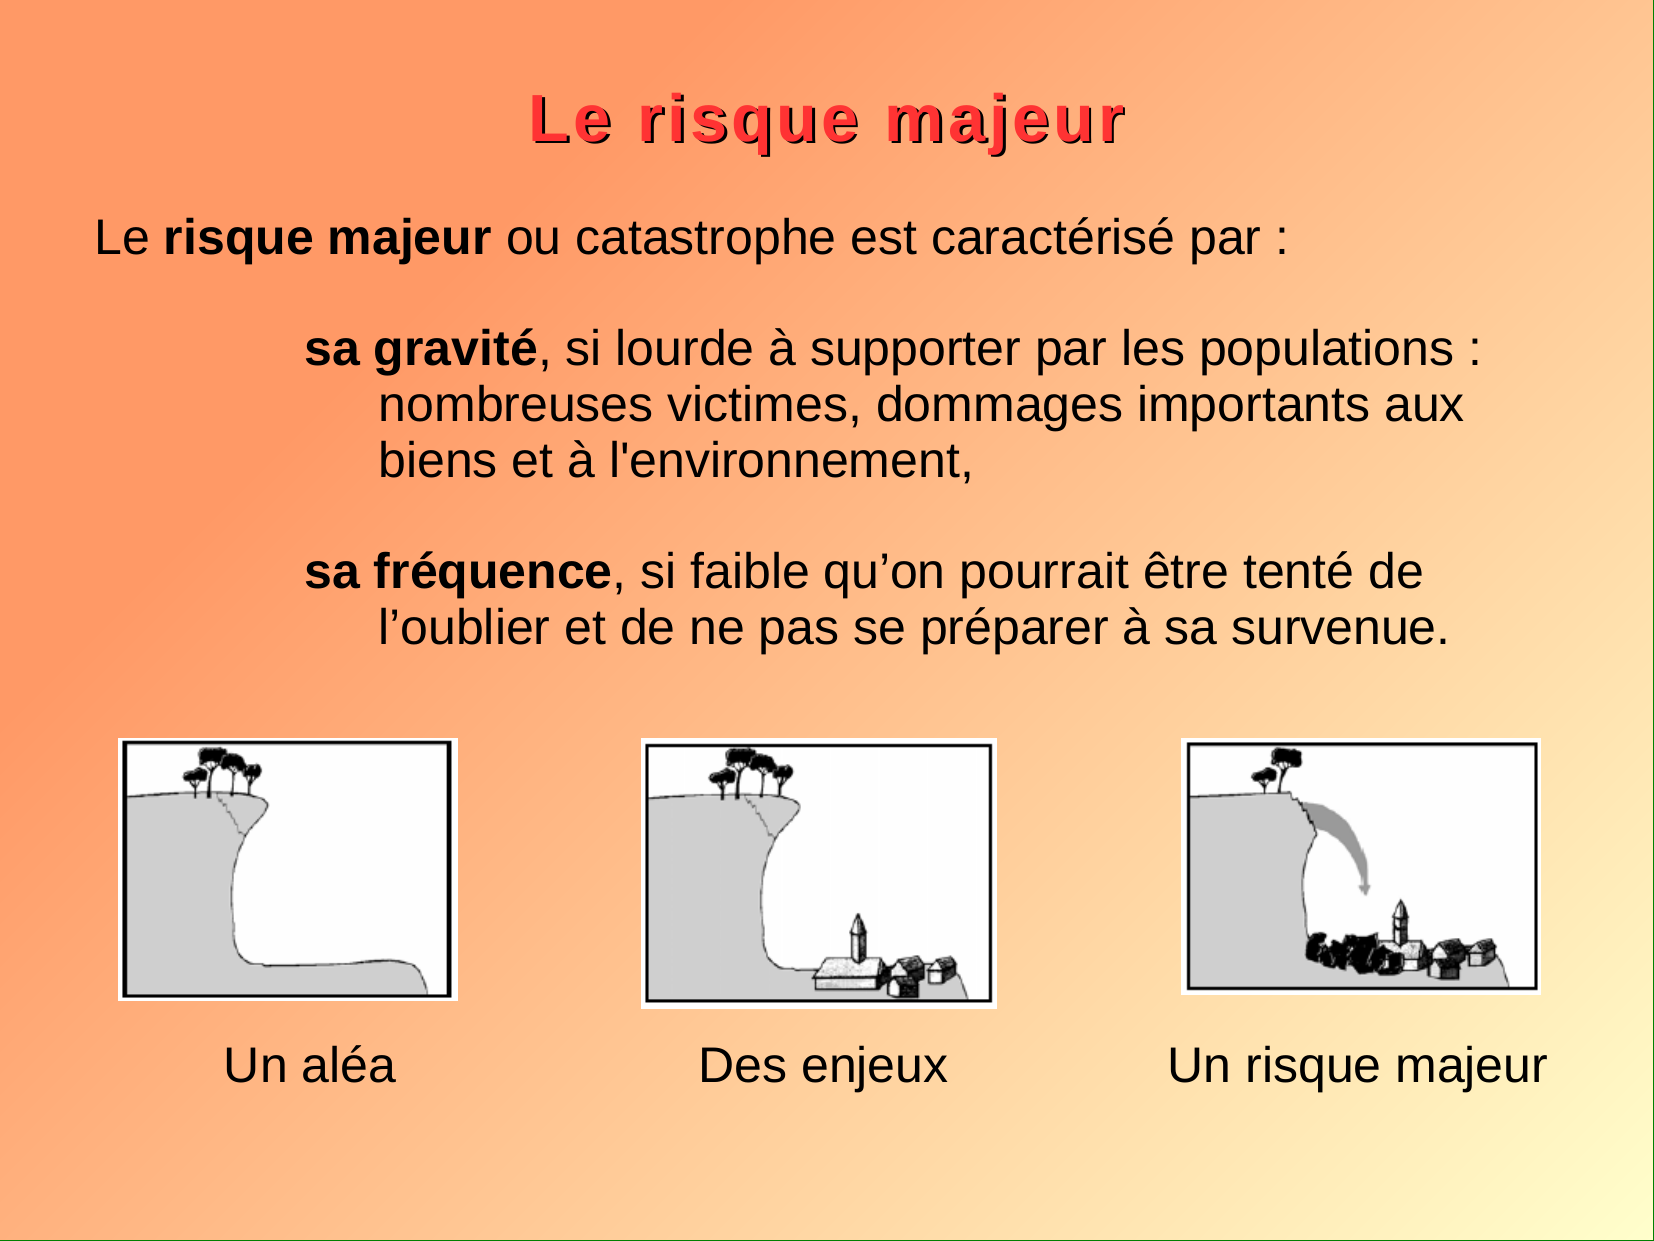

# Le risque majeur
Le risque majeur ou catastrophe est caractérisé par :
sa gravité, si lourde à supporter par les populations : nombreuses victimes, dommages importants aux biens et à l'environnement,
sa fréquence, si faible qu’on pourrait être tenté de l’oublier et de ne pas se préparer à sa survenue.
Un aléa
Des enjeux
Un risque majeur